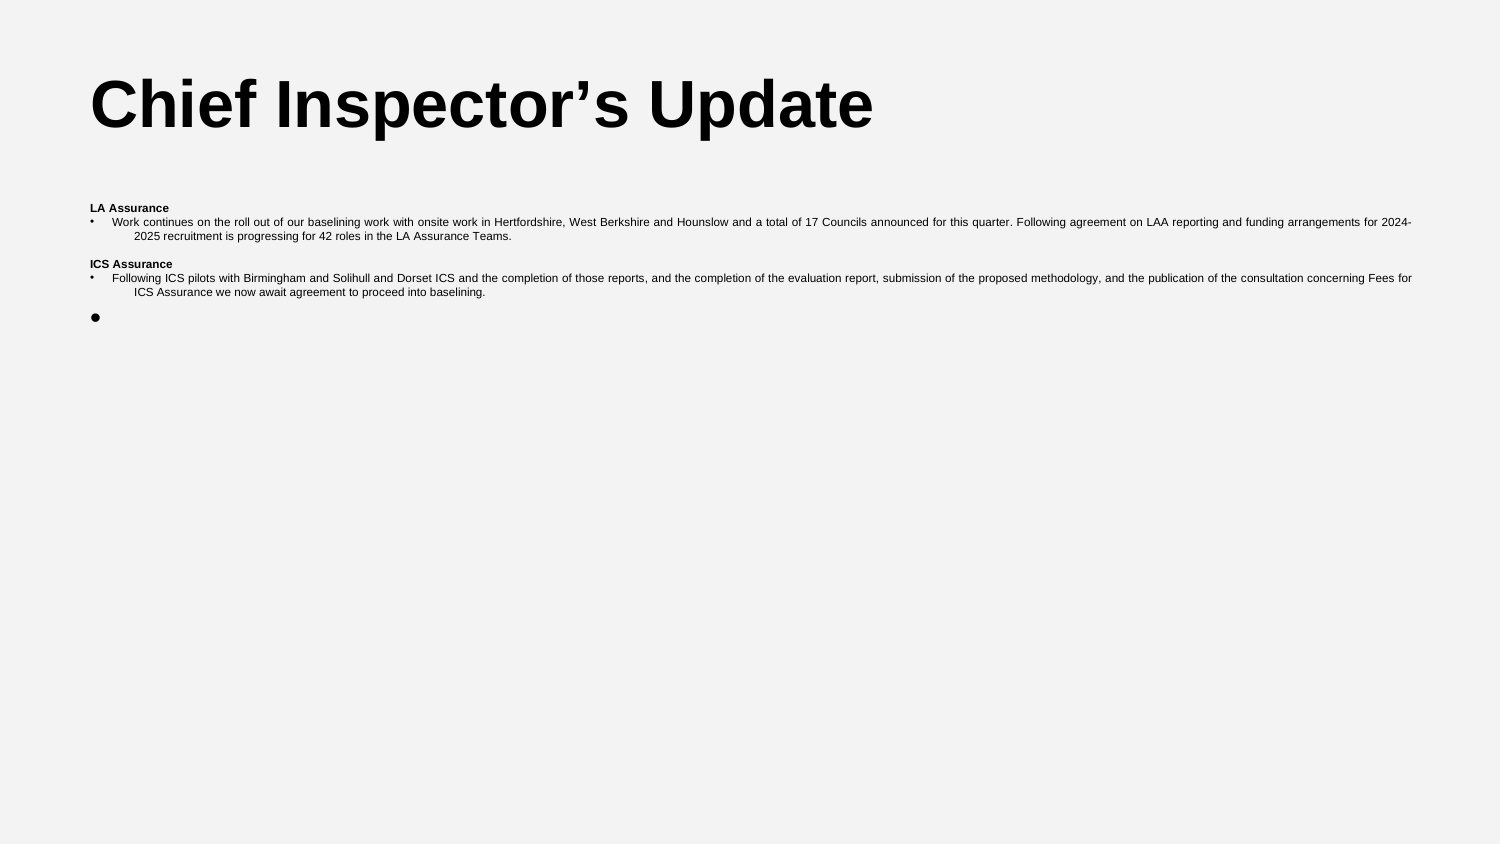

# Chief Inspector’s Update
LA Assurance
Work continues on the roll out of our baselining work with onsite work in Hertfordshire, West Berkshire and Hounslow and a total of 17 Councils announced for this quarter. Following agreement on LAA reporting and funding arrangements for 2024-2025 recruitment is progressing for 42 roles in the LA Assurance Teams.
ICS Assurance
Following ICS pilots with Birmingham and Solihull and Dorset ICS and the completion of those reports, and the completion of the evaluation report, submission of the proposed methodology, and the publication of the consultation concerning Fees for ICS Assurance we now await agreement to proceed into baselining.